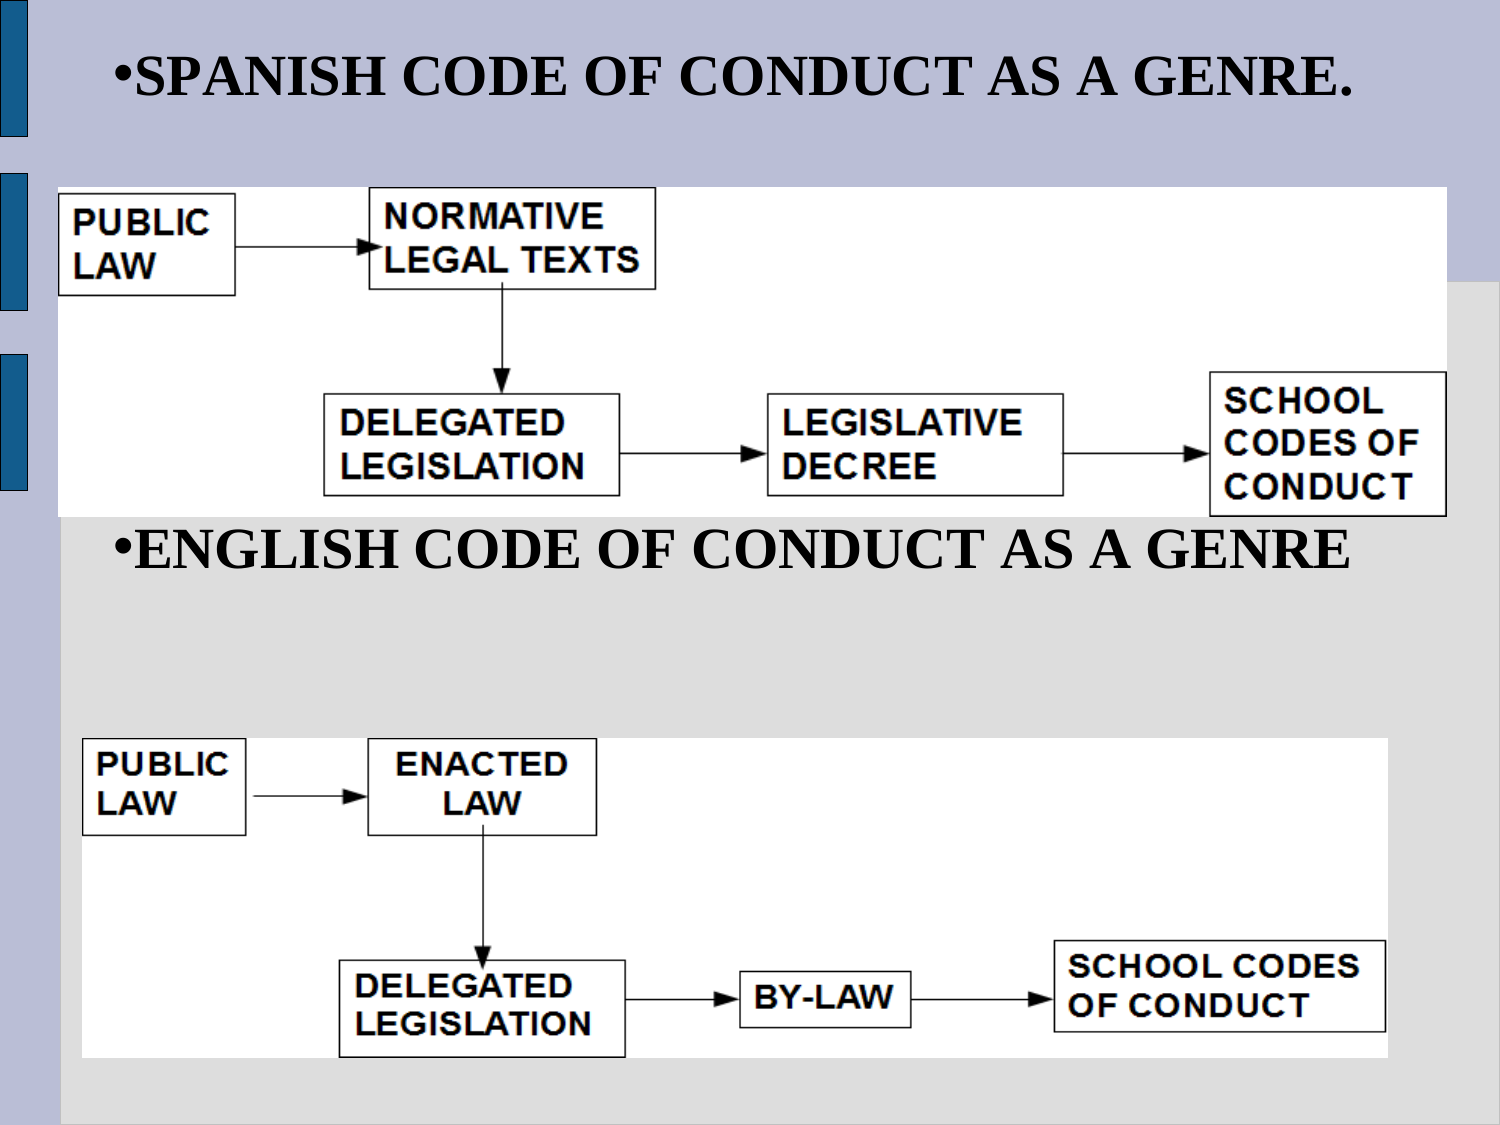

SPANISH CODE OF CONDUCT AS A GENRE.
ENGLISH CODE OF CONDUCT AS A GENRE